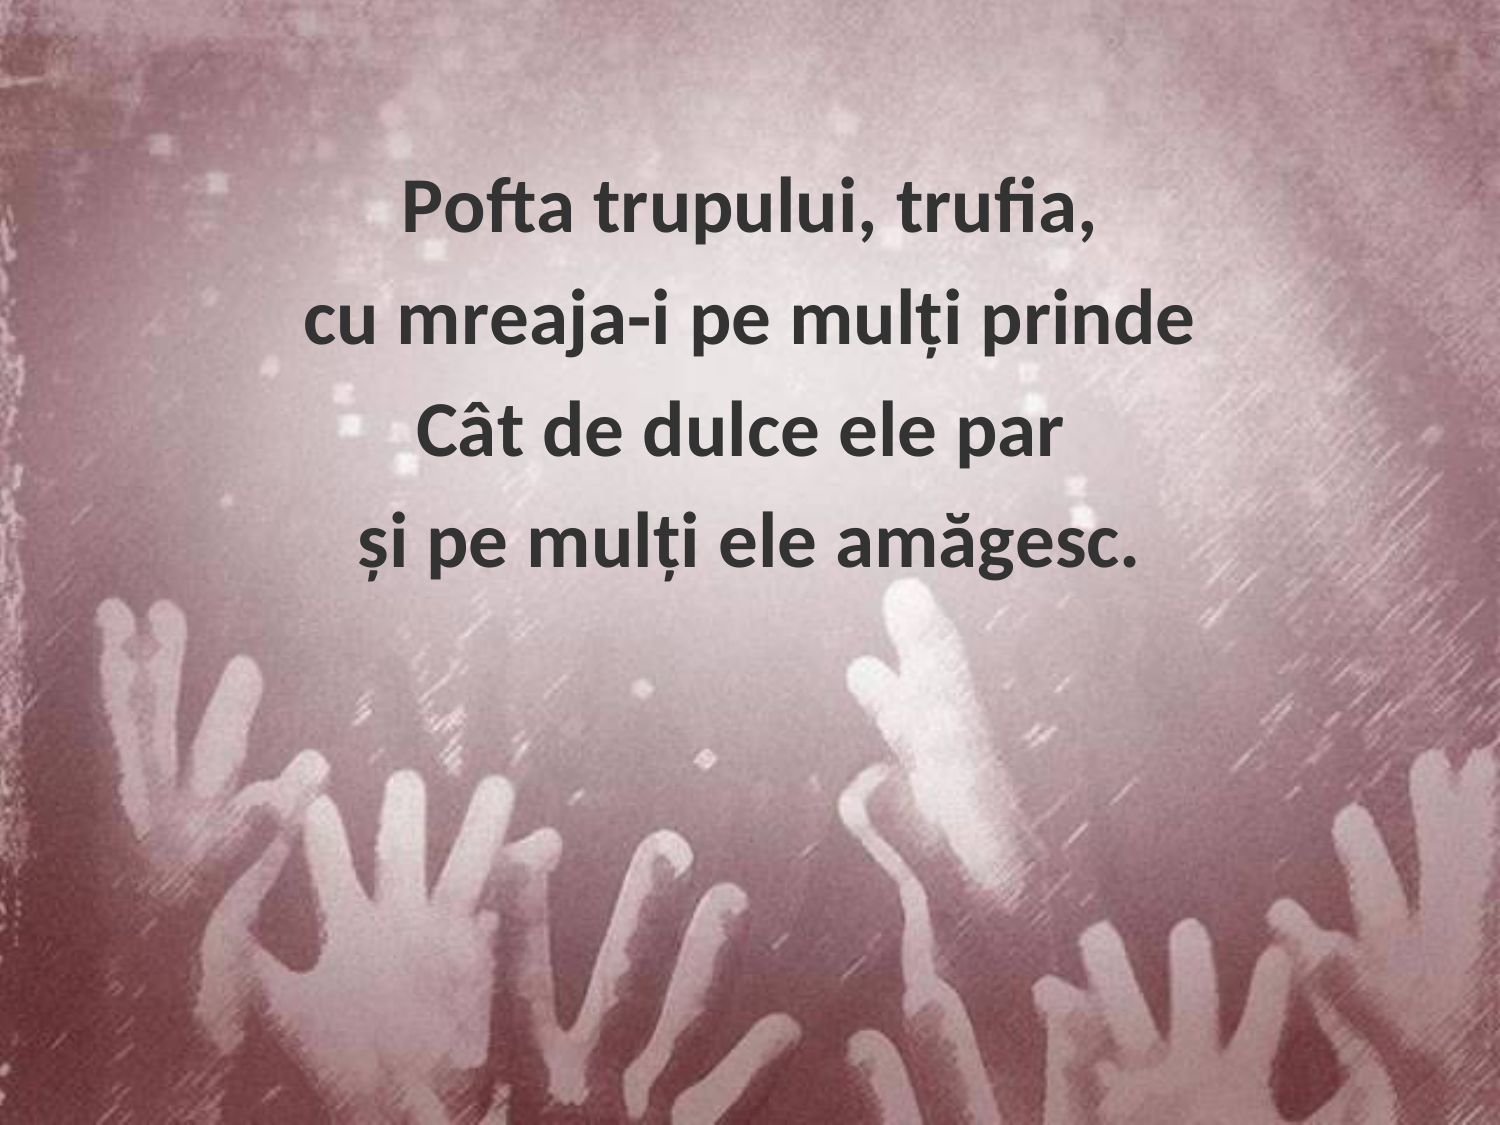

Pofta trupului, trufia,
cu mreaja-i pe mulţi prinde
Cât de dulce ele par
şi pe mulţi ele amăgesc.